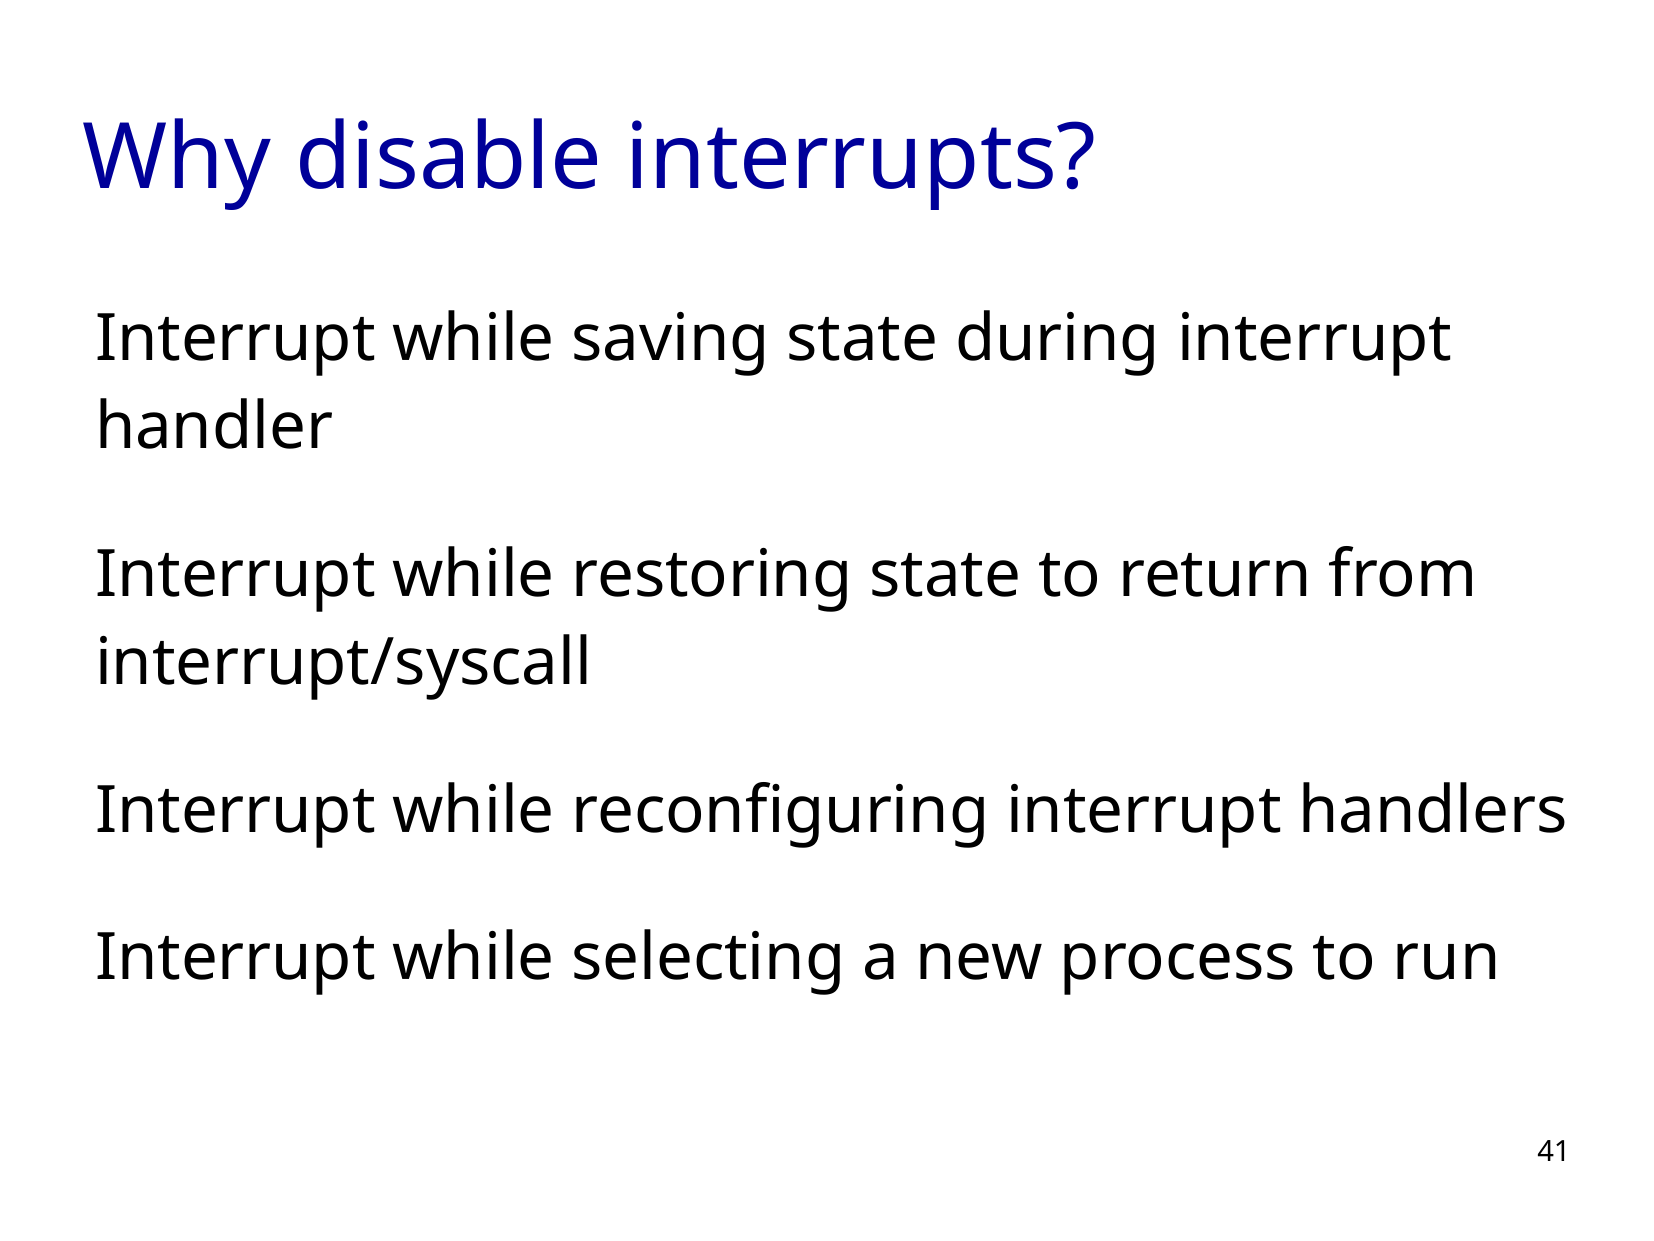

# Why disable interrupts?
Interrupt while saving state during interrupt handler
Interrupt while restoring state to return from interrupt/syscall
Interrupt while reconfiguring interrupt handlers
Interrupt while selecting a new process to run
41